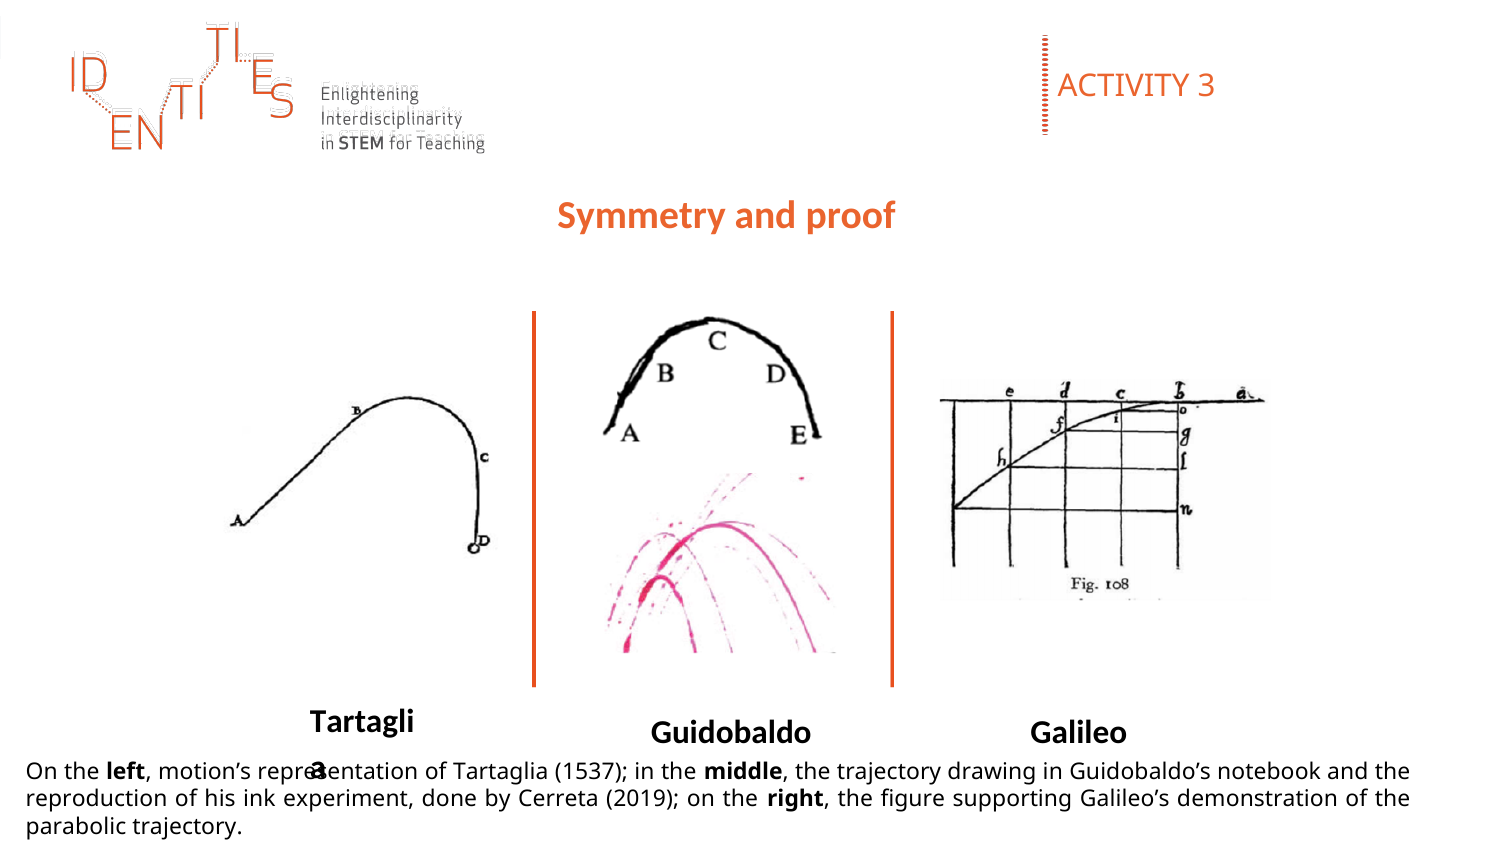

ACTIVITY 3
Symmetry and proof
Tartaglia
Guidobaldo
Galileo
On the left, motion’s representation of Tartaglia (1537); in the middle, the trajectory drawing in Guidobaldo’s notebook and the reproduction of his ink experiment, done by Cerreta (2019); on the right, the figure supporting Galileo’s demonstration of the parabolic trajectory.